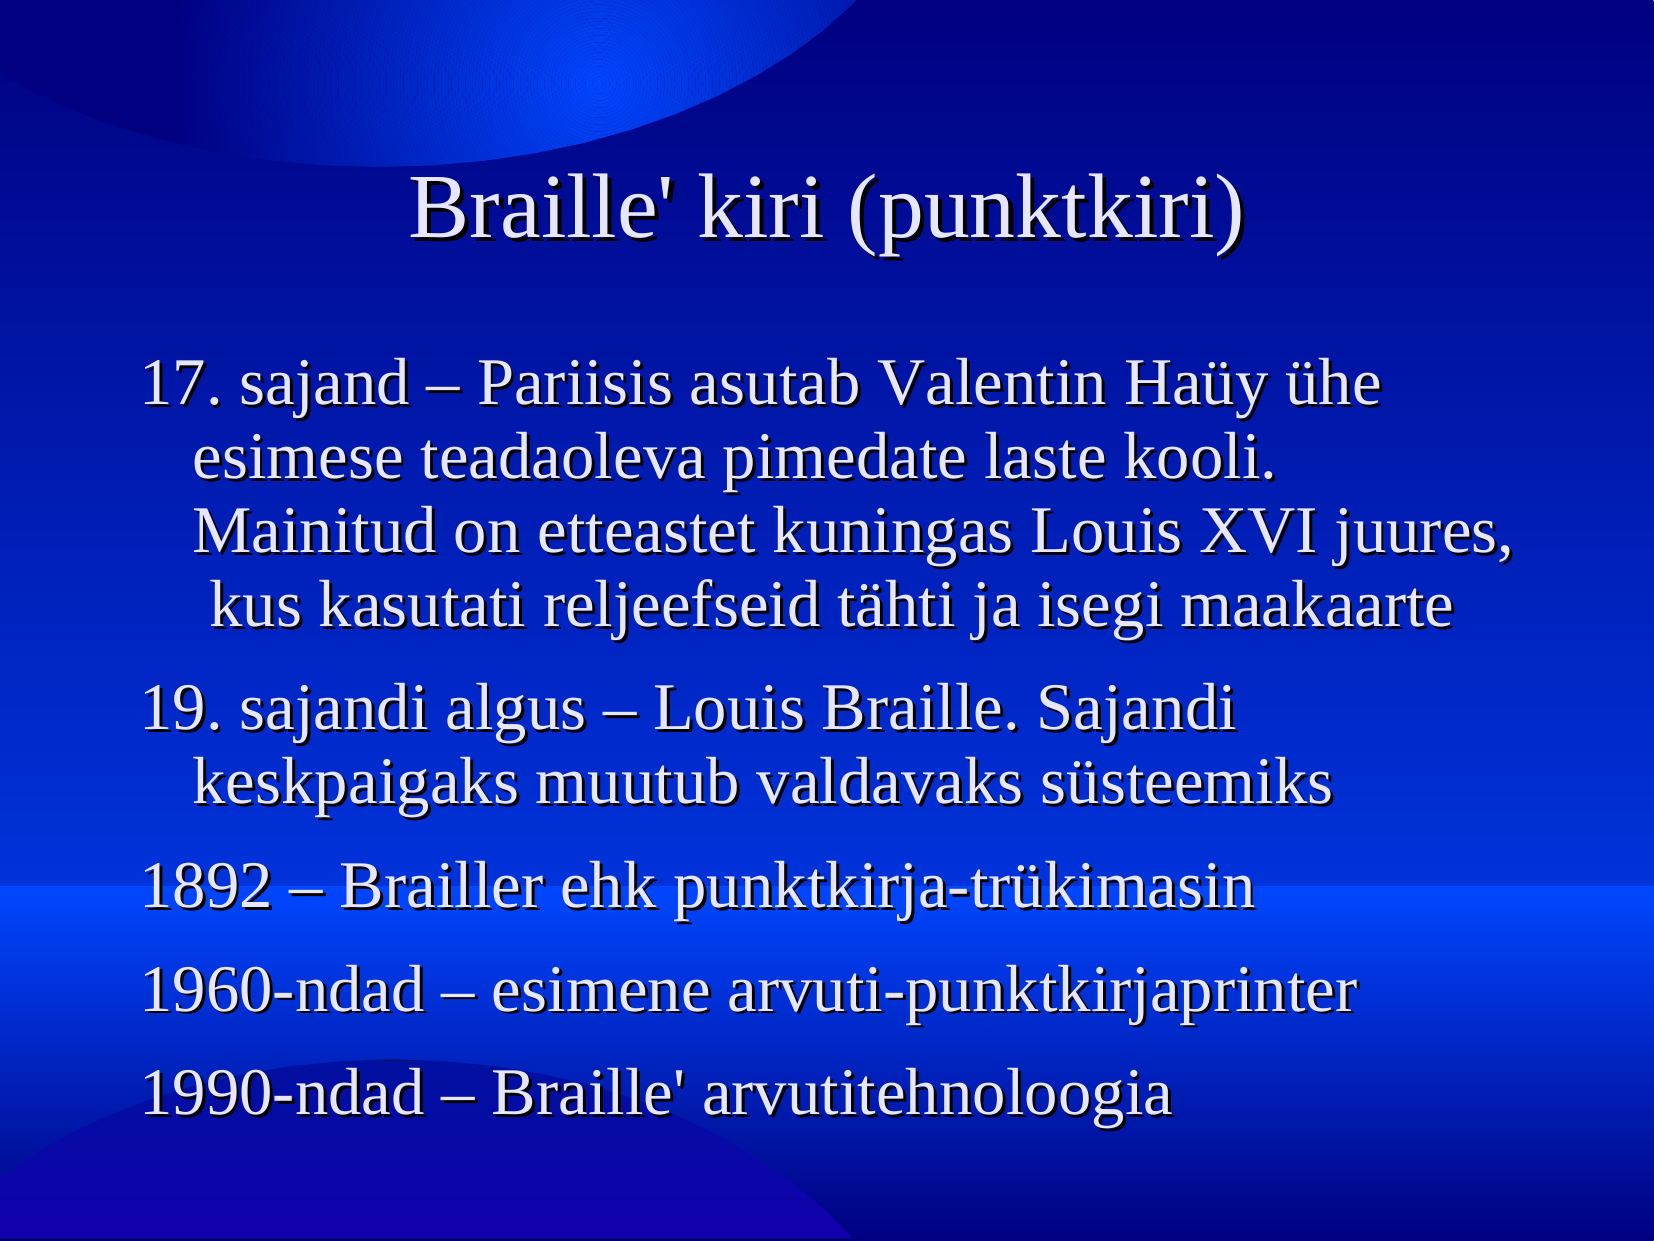

# Braille' kiri (punktkiri)
17. sajand – Pariisis asutab Valentin Haüy ühe esimese teadaoleva pimedate laste kooli. Mainitud on etteastet kuningas Louis XVI juures, kus kasutati reljeefseid tähti ja isegi maakaarte
19. sajandi algus – Louis Braille. Sajandi keskpaigaks muutub valdavaks süsteemiks
1892 – Brailler ehk punktkirja-trükimasin
1960-ndad – esimene arvuti-punktkirjaprinter
1990-ndad – Braille' arvutitehnoloogia